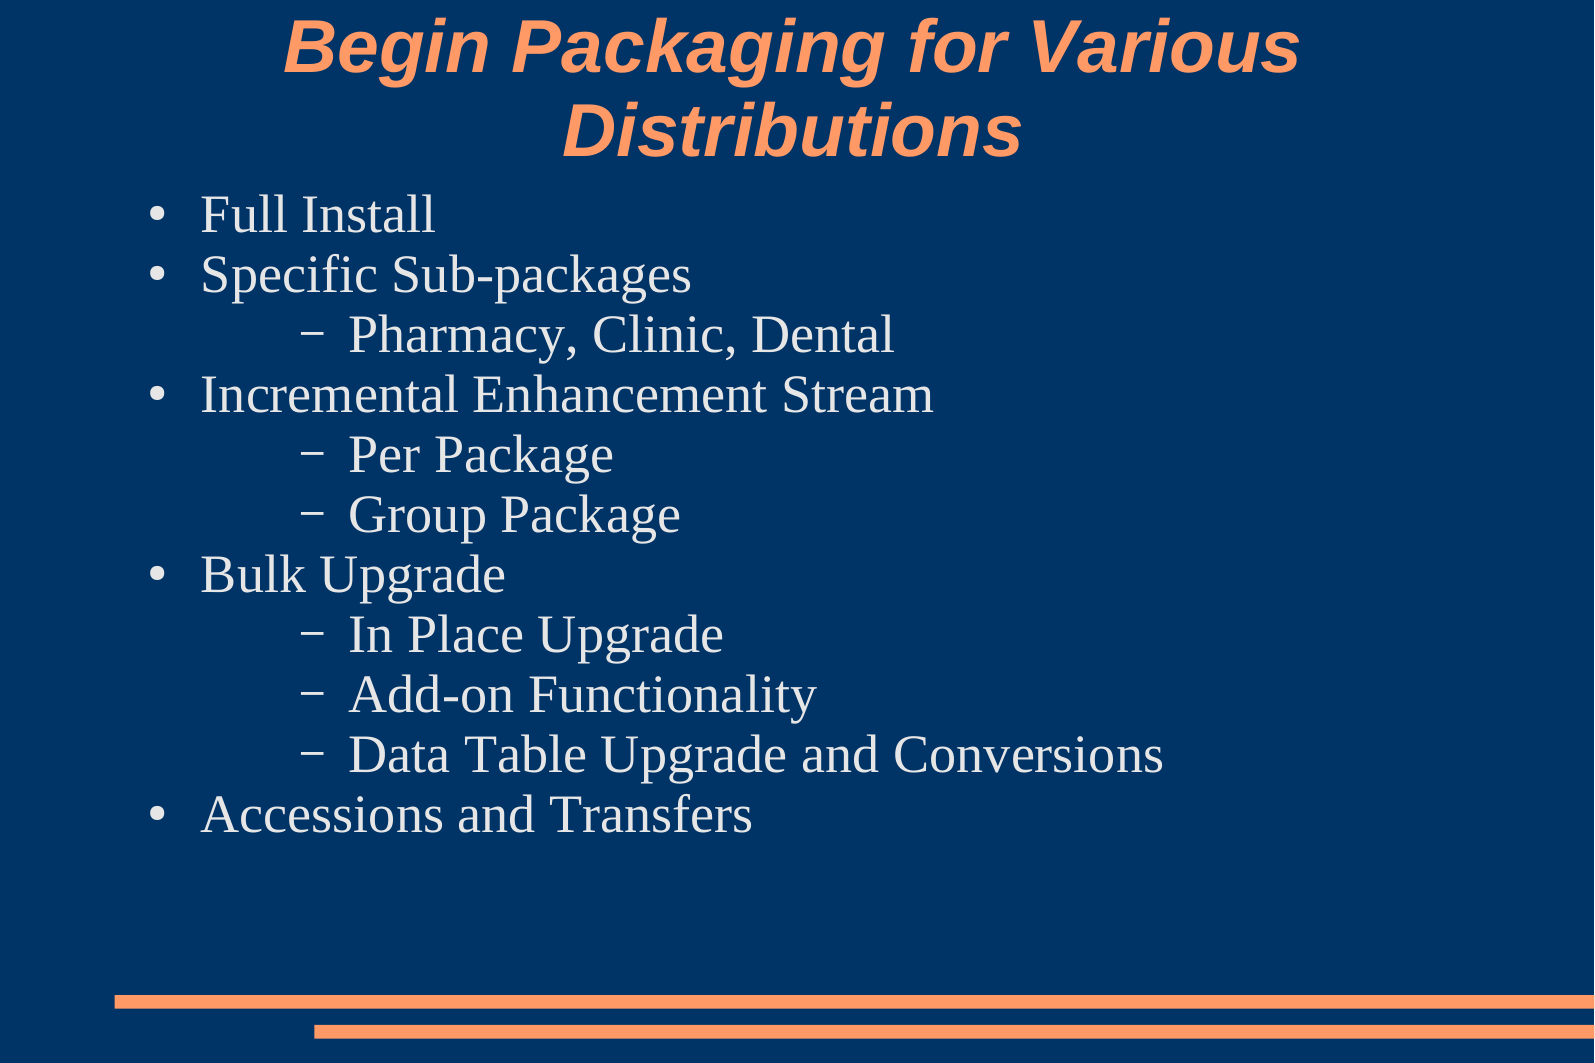

# Begin Packaging for Various Distributions
Full Install
Specific Sub-packages
Pharmacy, Clinic, Dental
Incremental Enhancement Stream
Per Package
Group Package
Bulk Upgrade
In Place Upgrade
Add-on Functionality
Data Table Upgrade and Conversions
Accessions and Transfers